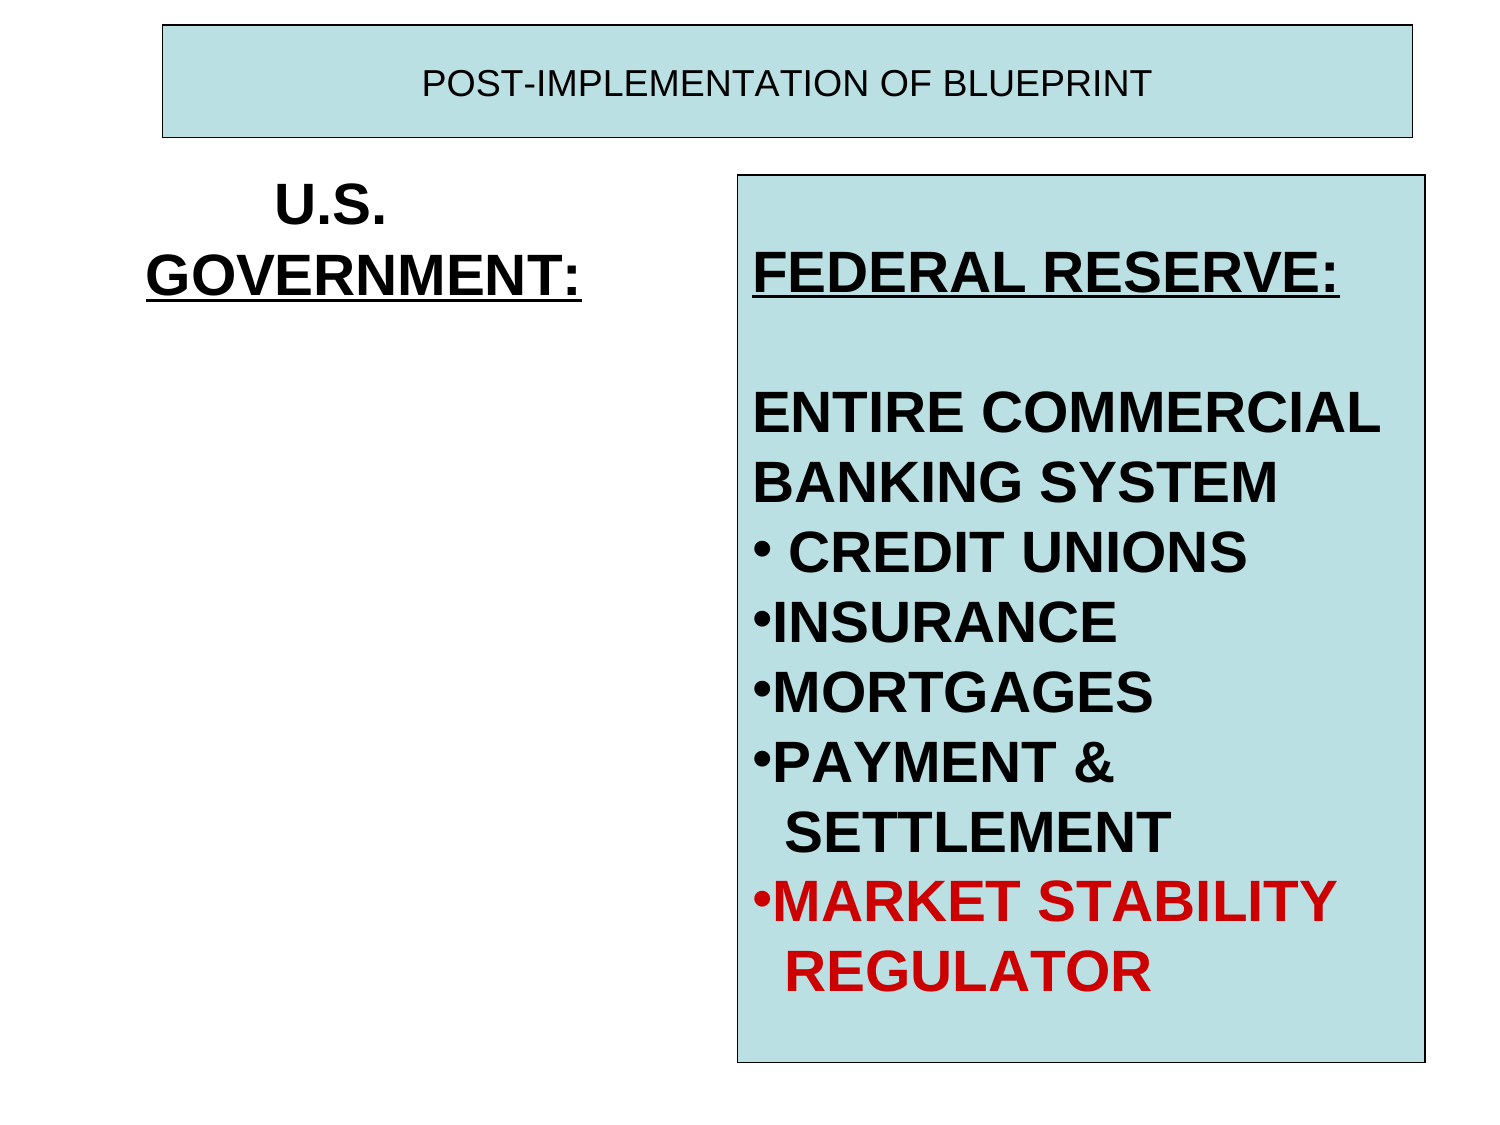

POST-IMPLEMENTATION OF BLUEPRINT
# U.S. GOVERNMENT:
FEDERAL RESERVE:
ENTIRE COMMERCIAL
BANKING SYSTEM
 CREDIT UNIONS
INSURANCE
MORTGAGES
PAYMENT &
 SETTLEMENT
MARKET STABILITY
 REGULATOR